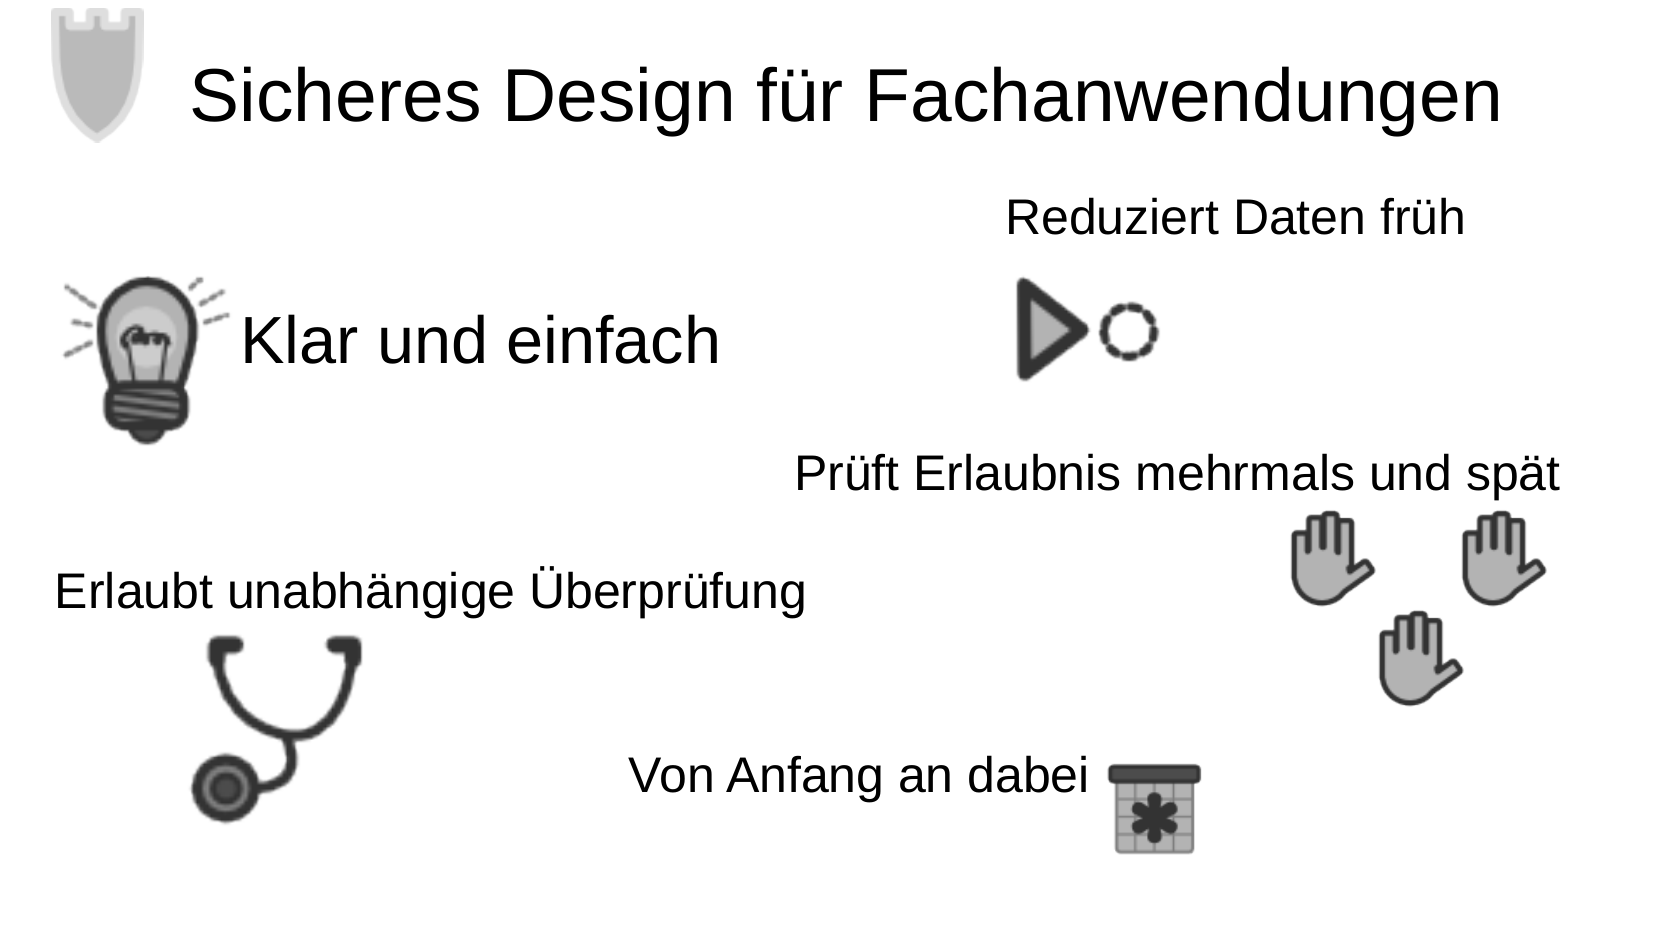

Sicheres Design für Fachanwendungen
Reduziert Daten früh
Klar und einfach
Prüft Erlaubnis mehrmals und spät
Erlaubt unabhängige Überprüfung
Von Anfang an dabei